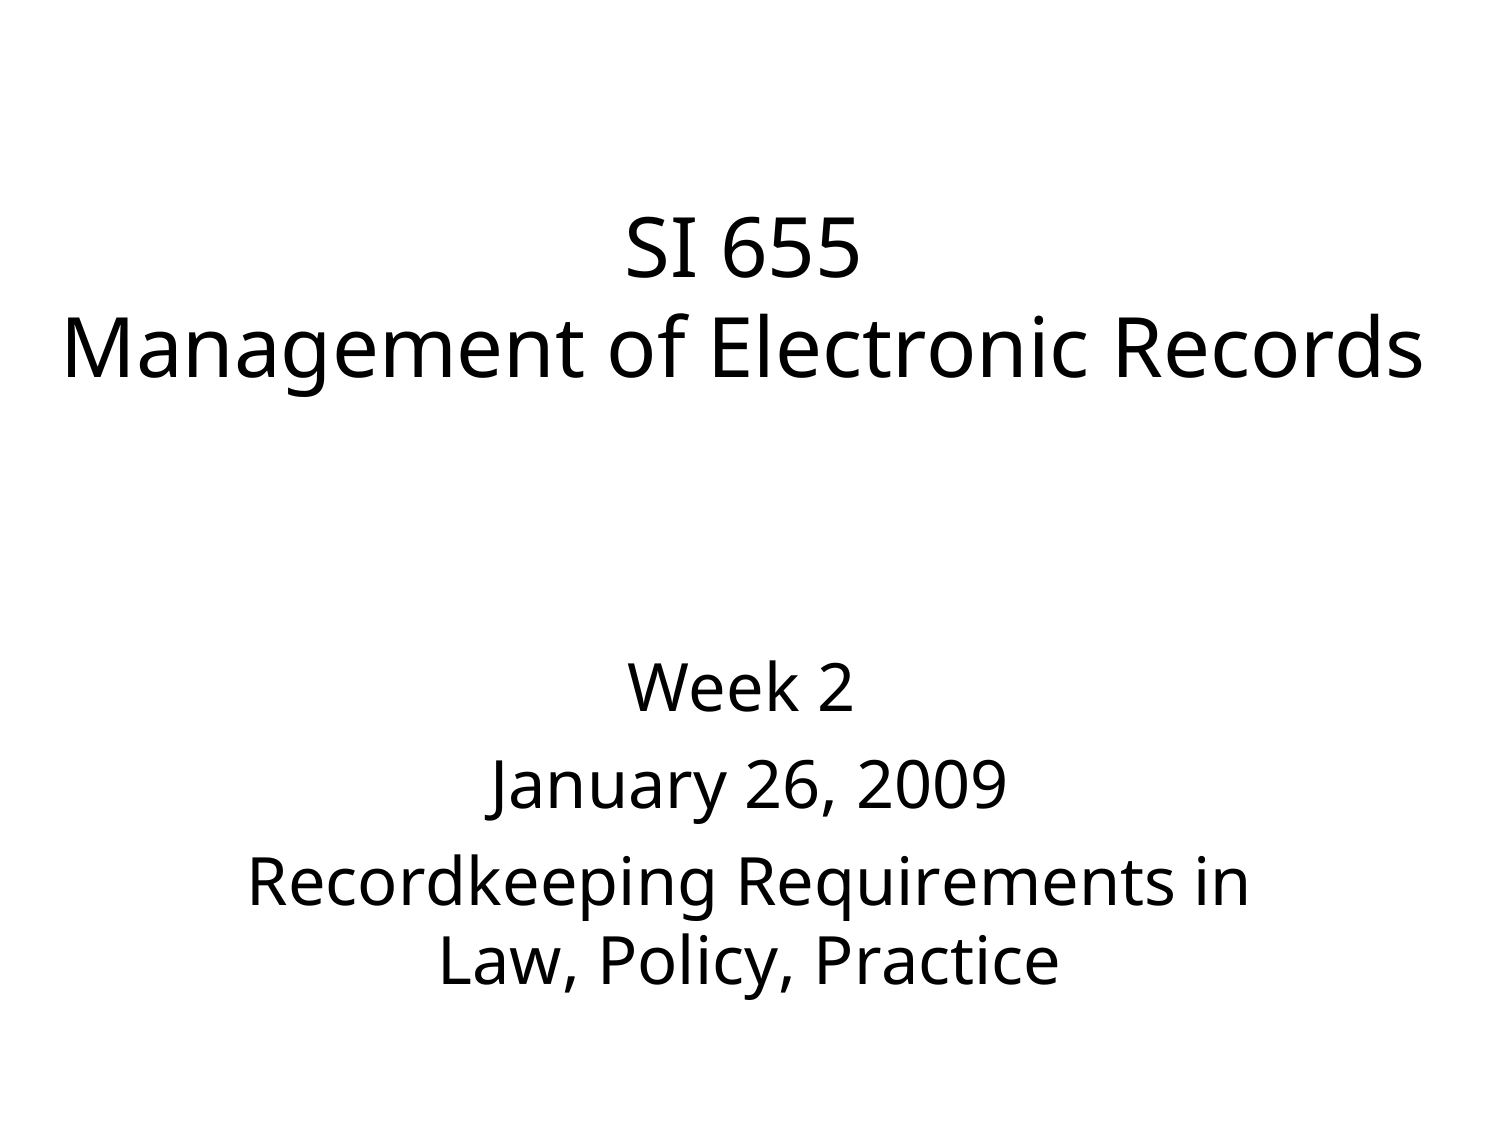

# SI 655 Management of Electronic Records
Week 2
January 26, 2009
Recordkeeping Requirements in Law, Policy, Practice